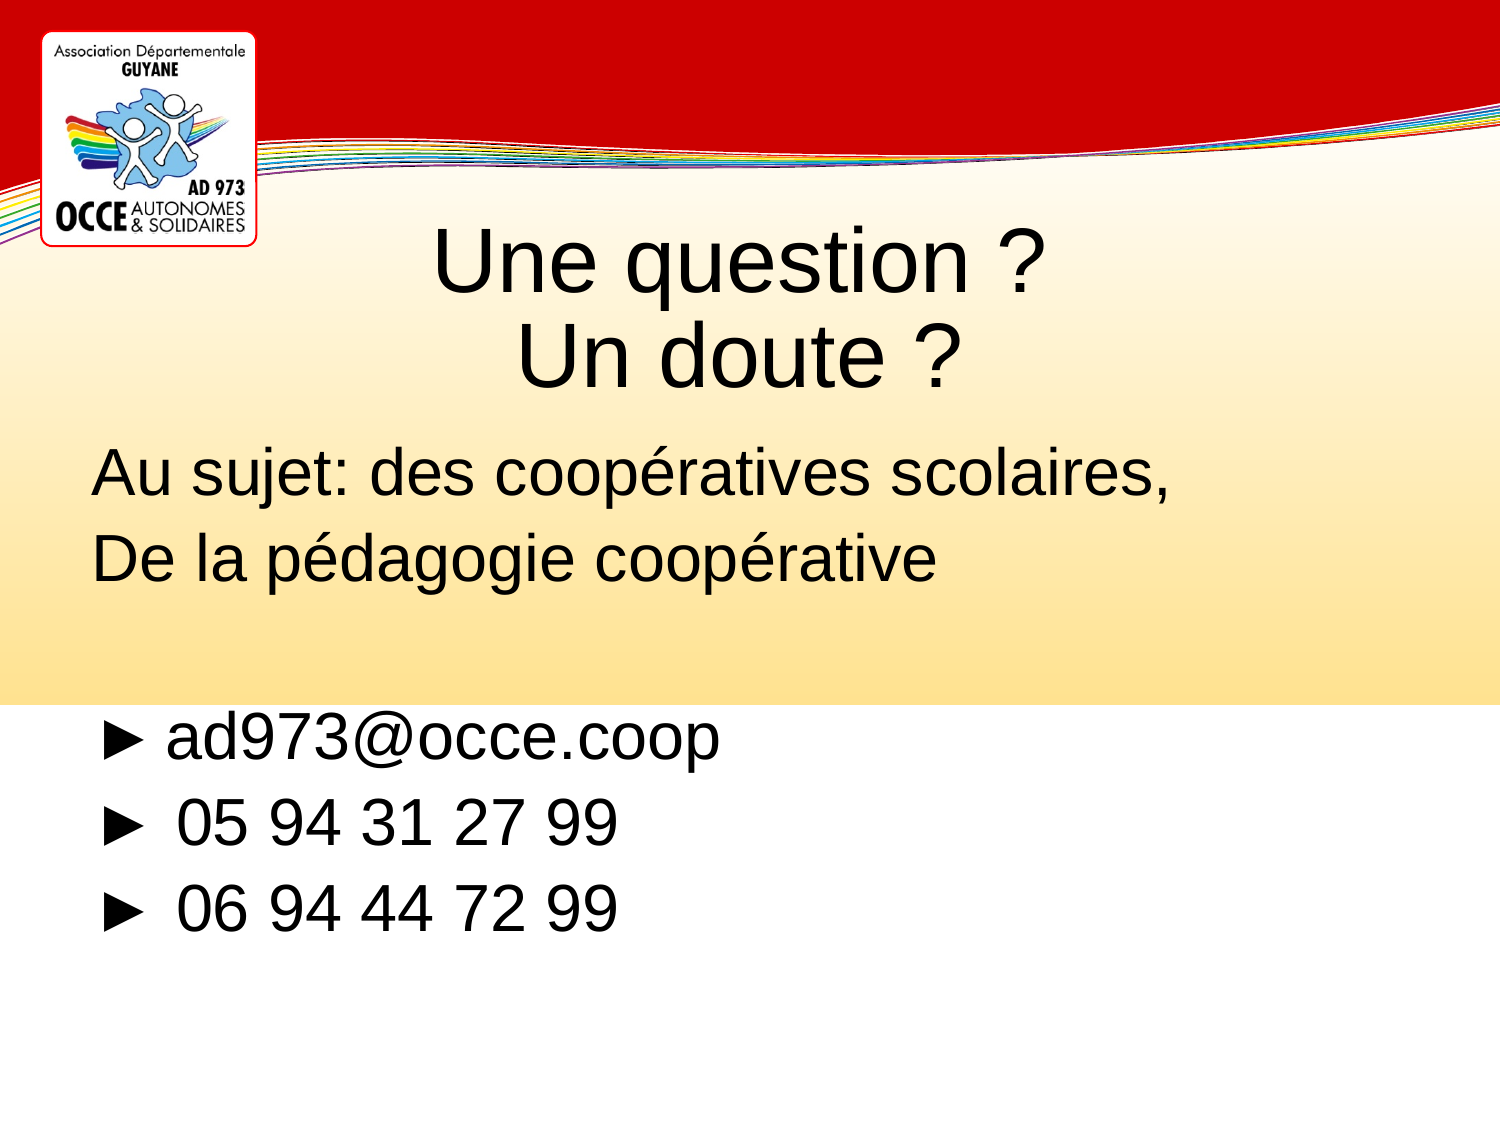

# Une question ? Un doute ?
Au sujet: des coopératives scolaires,
De la pédagogie coopérative
►	ad973@occe.coop
► 05 94 31 27 99
► 06 94 44 72 99